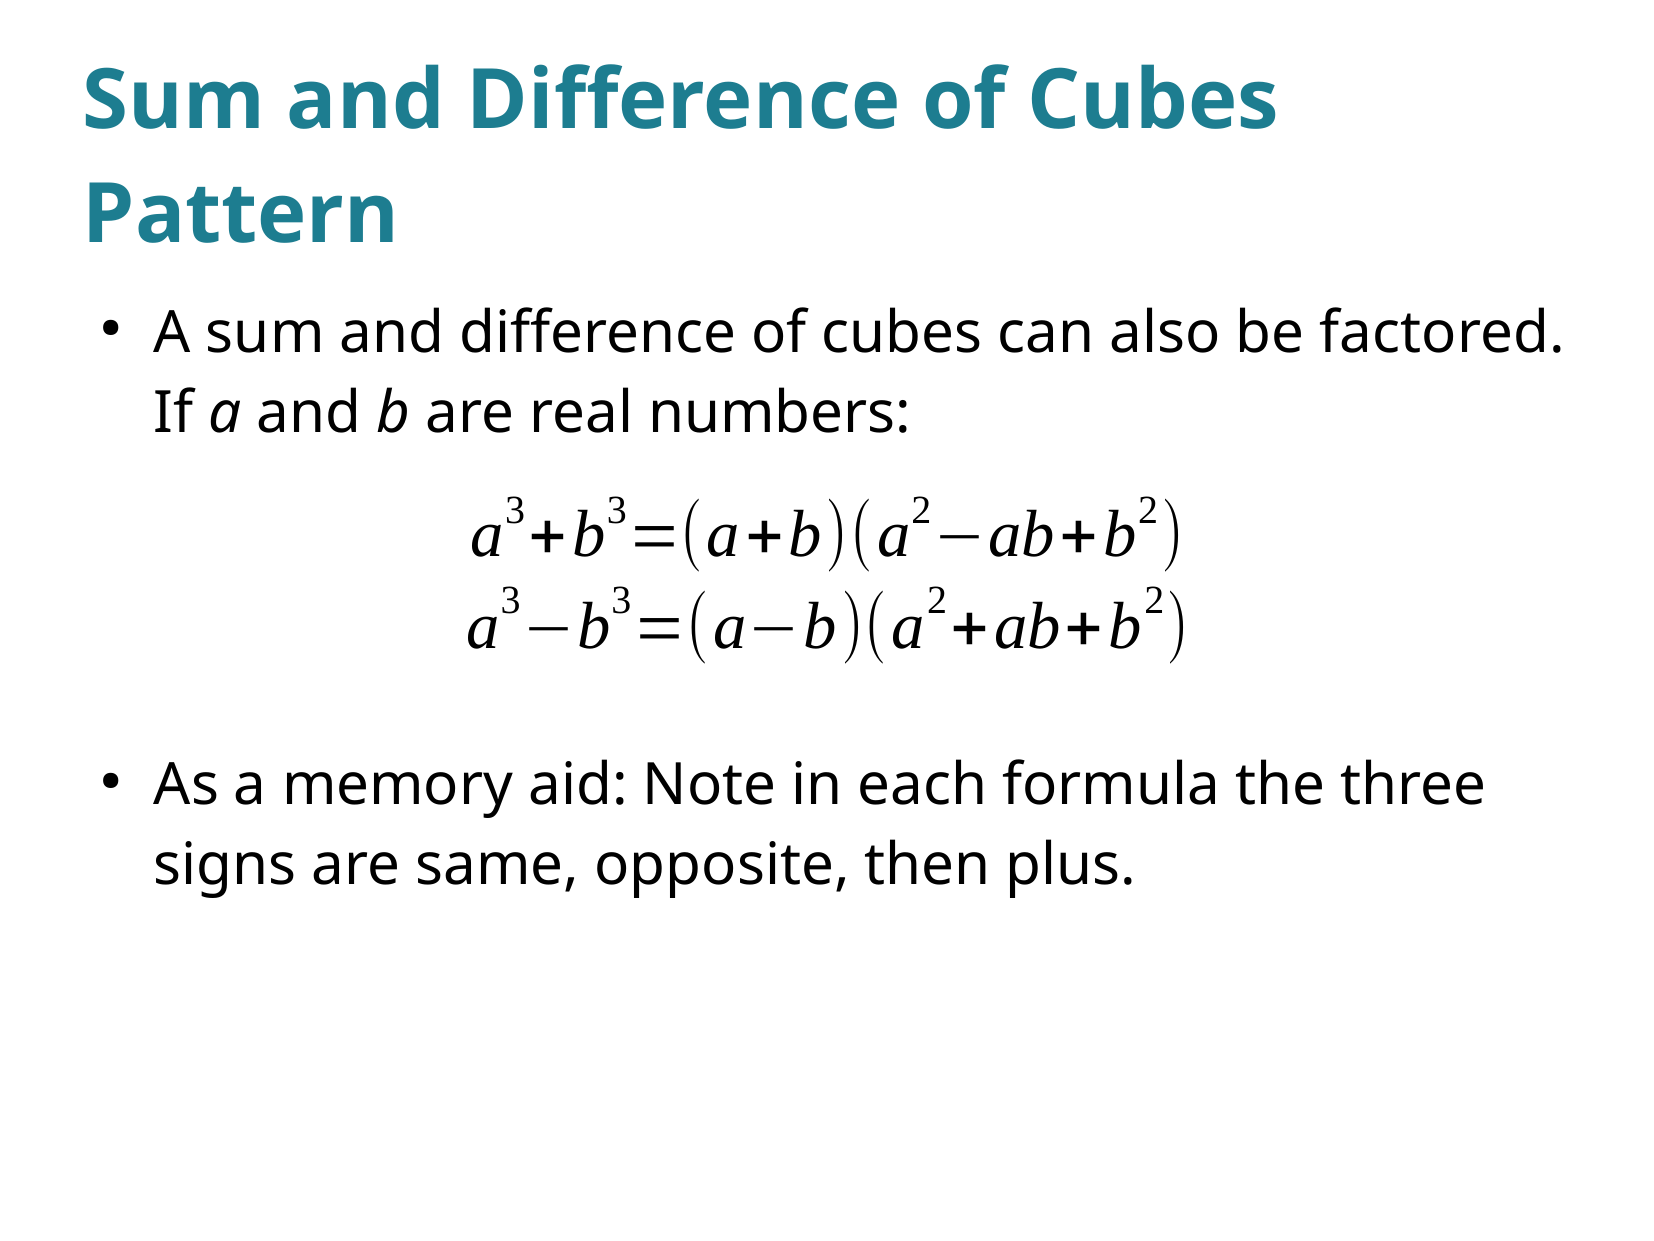

# Sum and Difference of Cubes Pattern
A sum and difference of cubes can also be factored. If a and b are real numbers:
As a memory aid: Note in each formula the three signs are same, opposite, then plus.